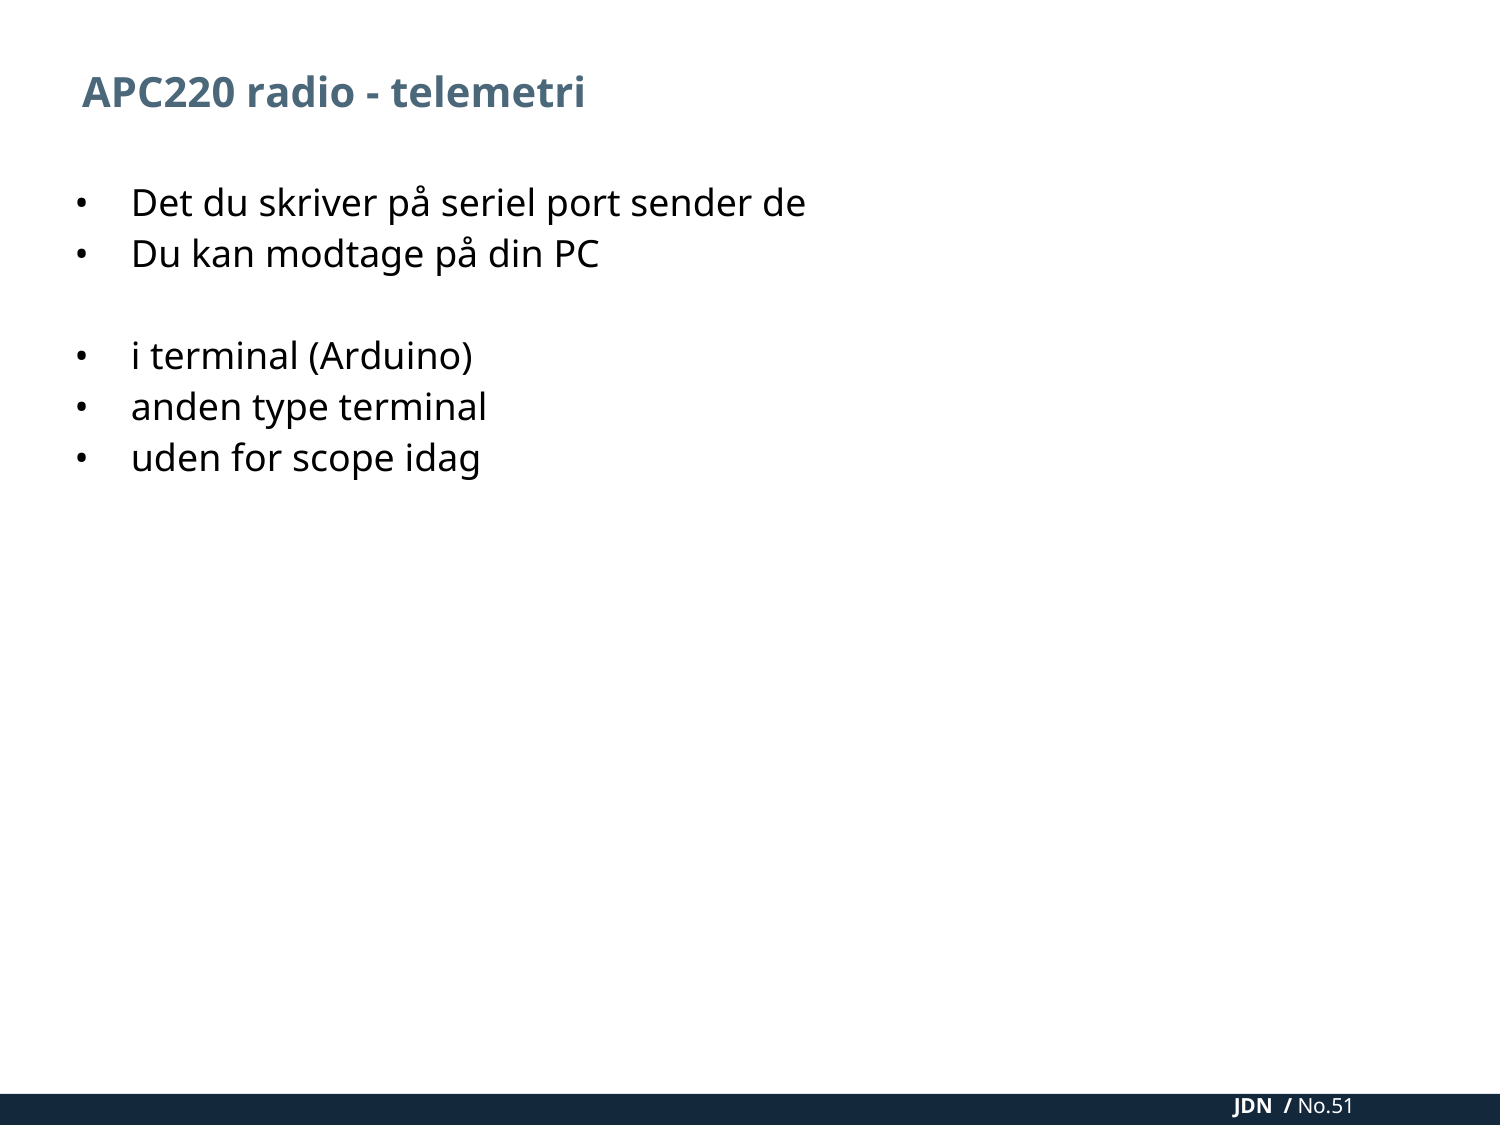

# APC220 radio - telemetri
Det du skriver på seriel port sender de
Du kan modtage på din PC
i terminal (Arduino)
anden type terminal
uden for scope idag